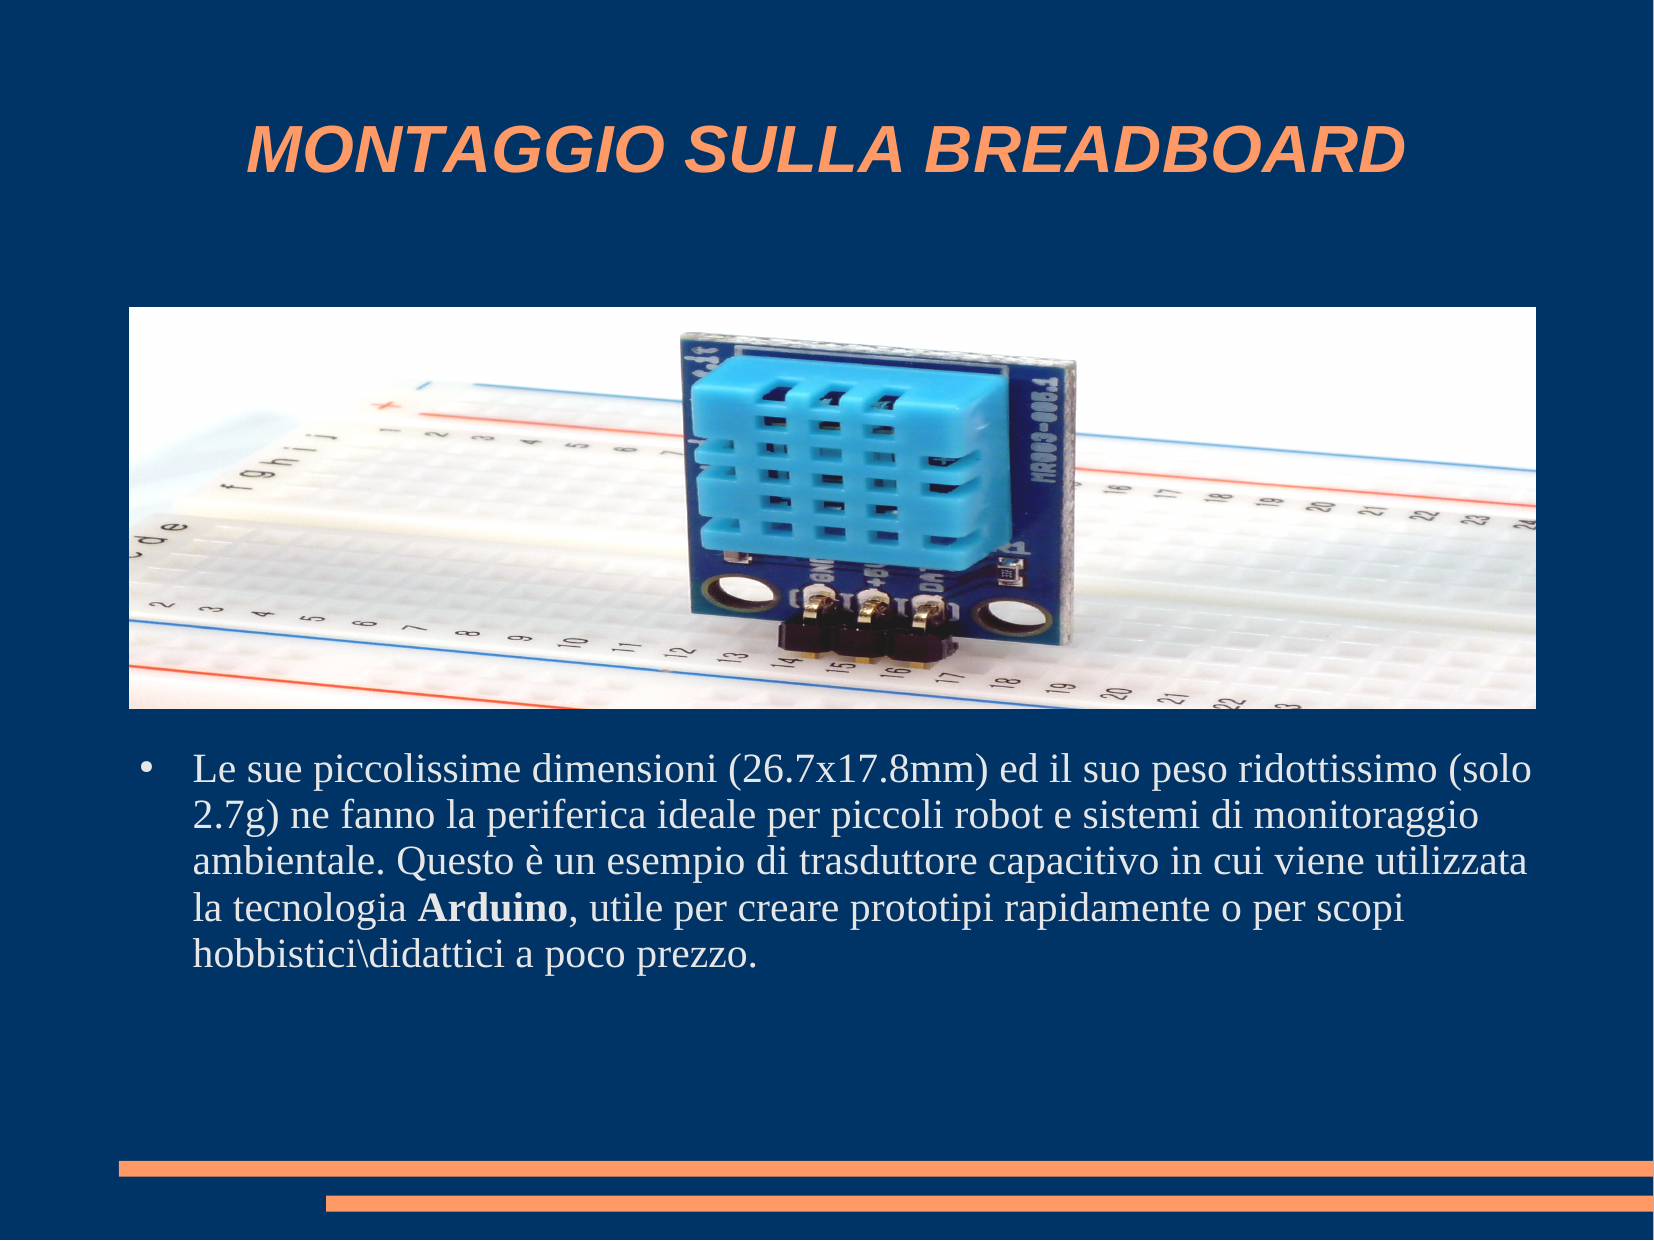

# MONTAGGIO SULLA BREADBOARD
Le sue piccolissime dimensioni (26.7x17.8mm) ed il suo peso ridottissimo (solo 2.7g) ne fanno la periferica ideale per piccoli robot e sistemi di monitoraggio ambientale. Questo è un esempio di trasduttore capacitivo in cui viene utilizzata la tecnologia Arduino, utile per creare prototipi rapidamente o per scopi hobbistici\didattici a poco prezzo.